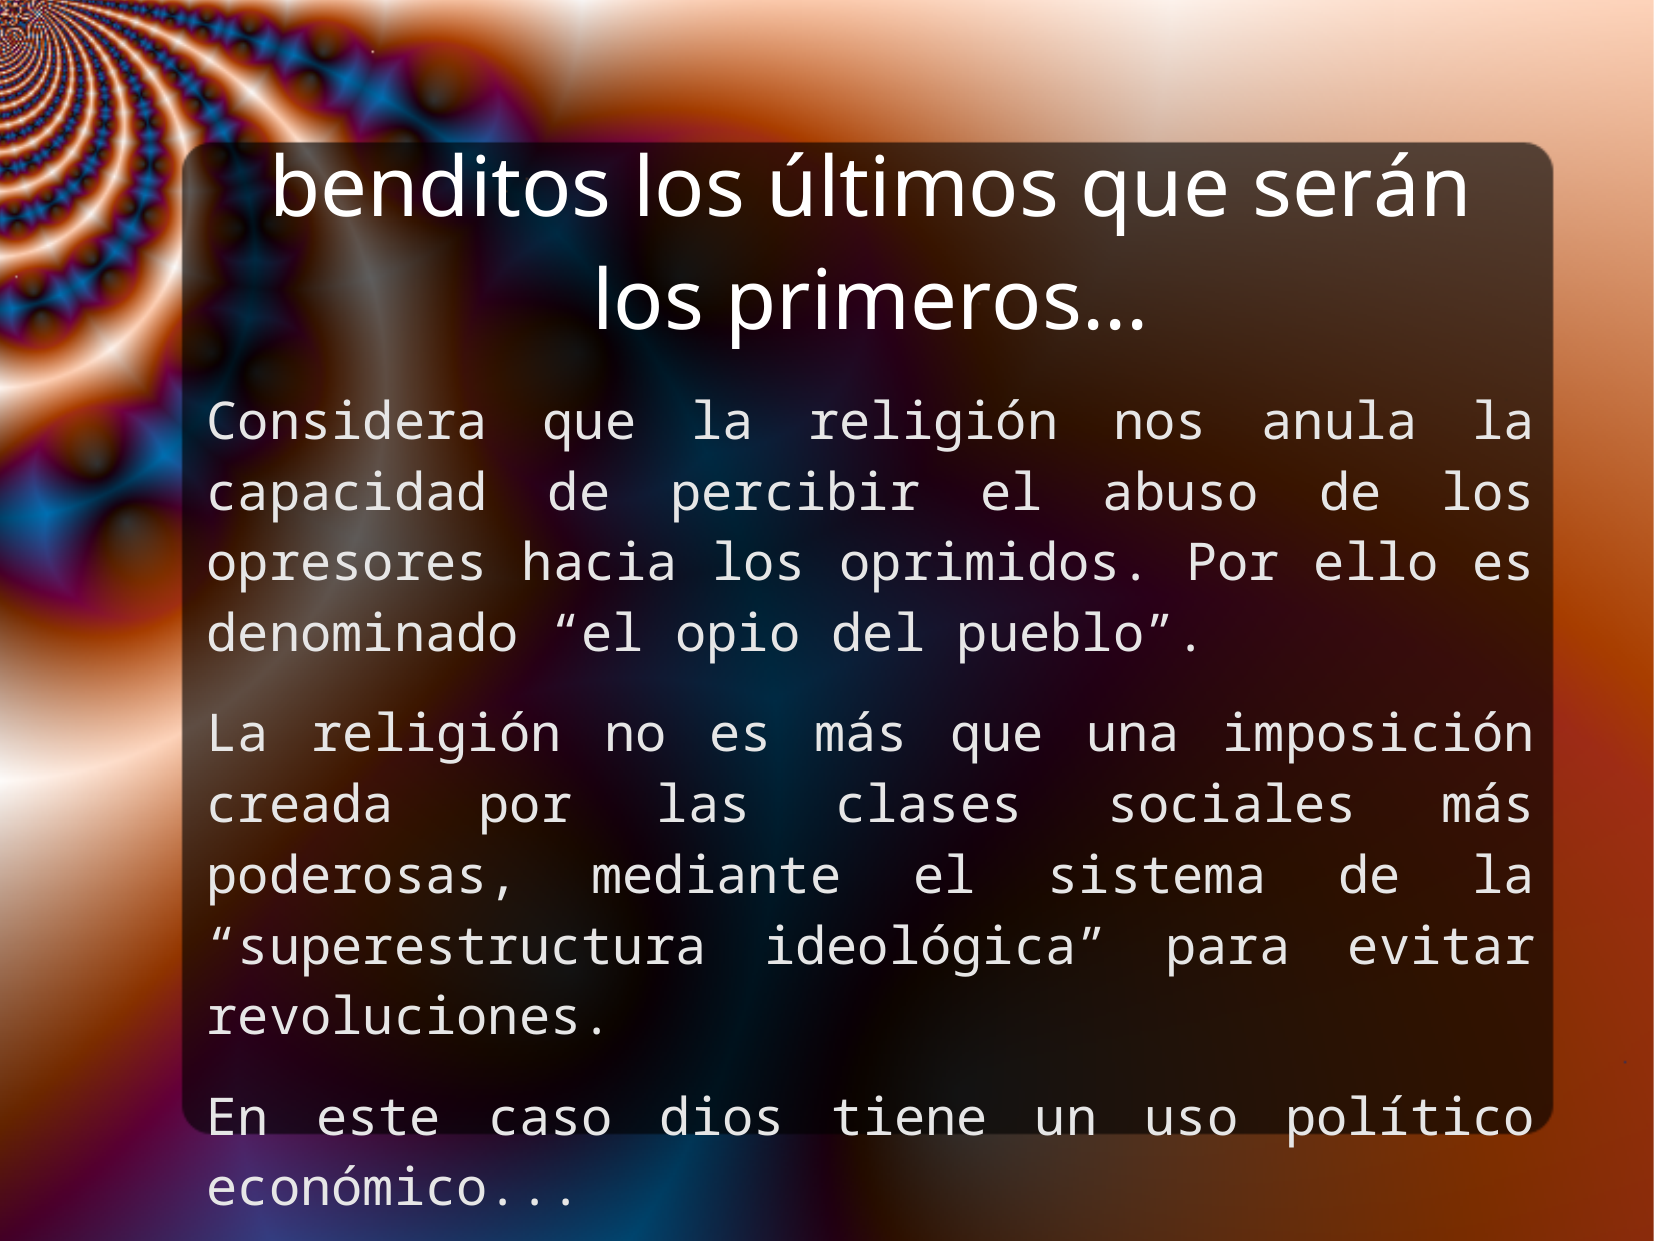

# benditos los últimos que serán los primeros...
Considera que la religión nos anula la capacidad de percibir el abuso de los opresores hacia los oprimidos. Por ello es denominado “el opio del pueblo”.
La religión no es más que una imposición creada por las clases sociales más poderosas, mediante el sistema de la “superestructura ideológica” para evitar revoluciones.
En este caso dios tiene un uso político económico...
Es fundamental entender el concepto de “alienación”: